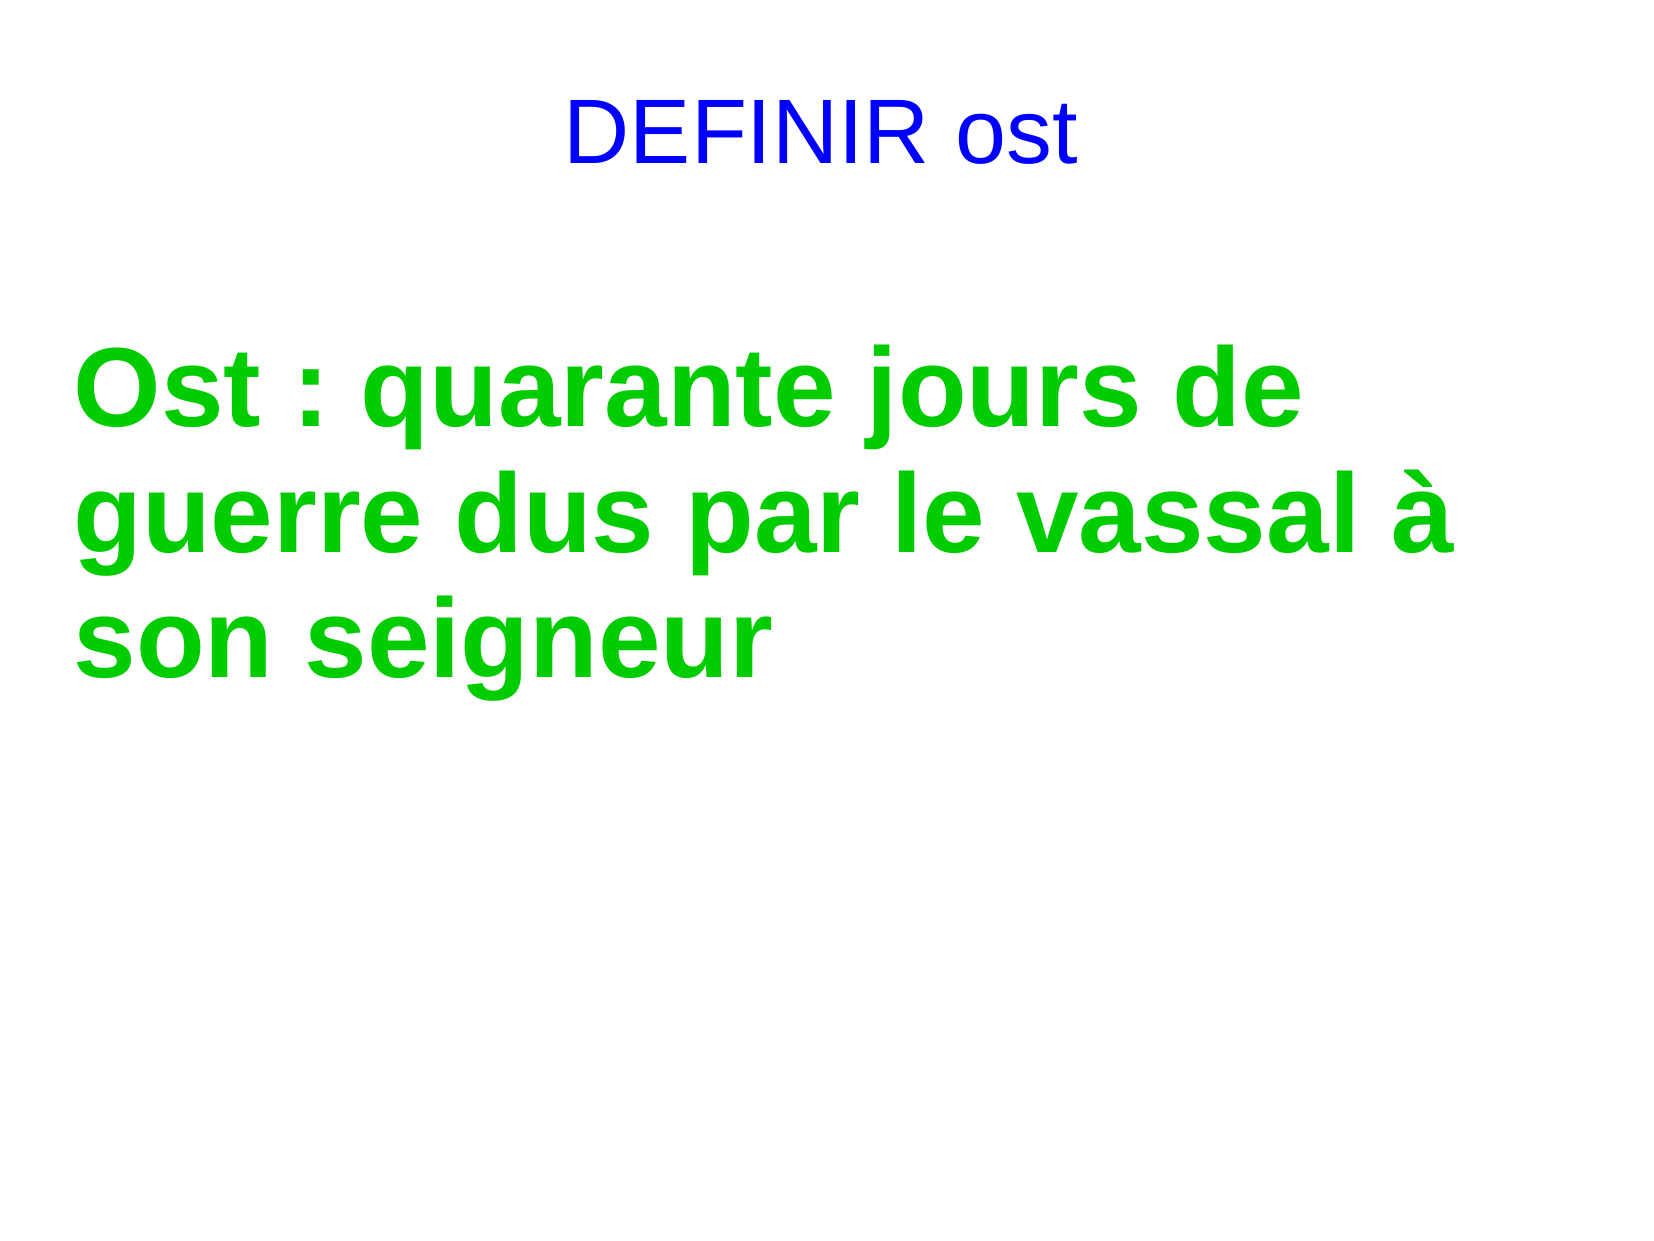

# DEFINIR ost
Ost : quarante jours de guerre dus par le vassal à son seigneur